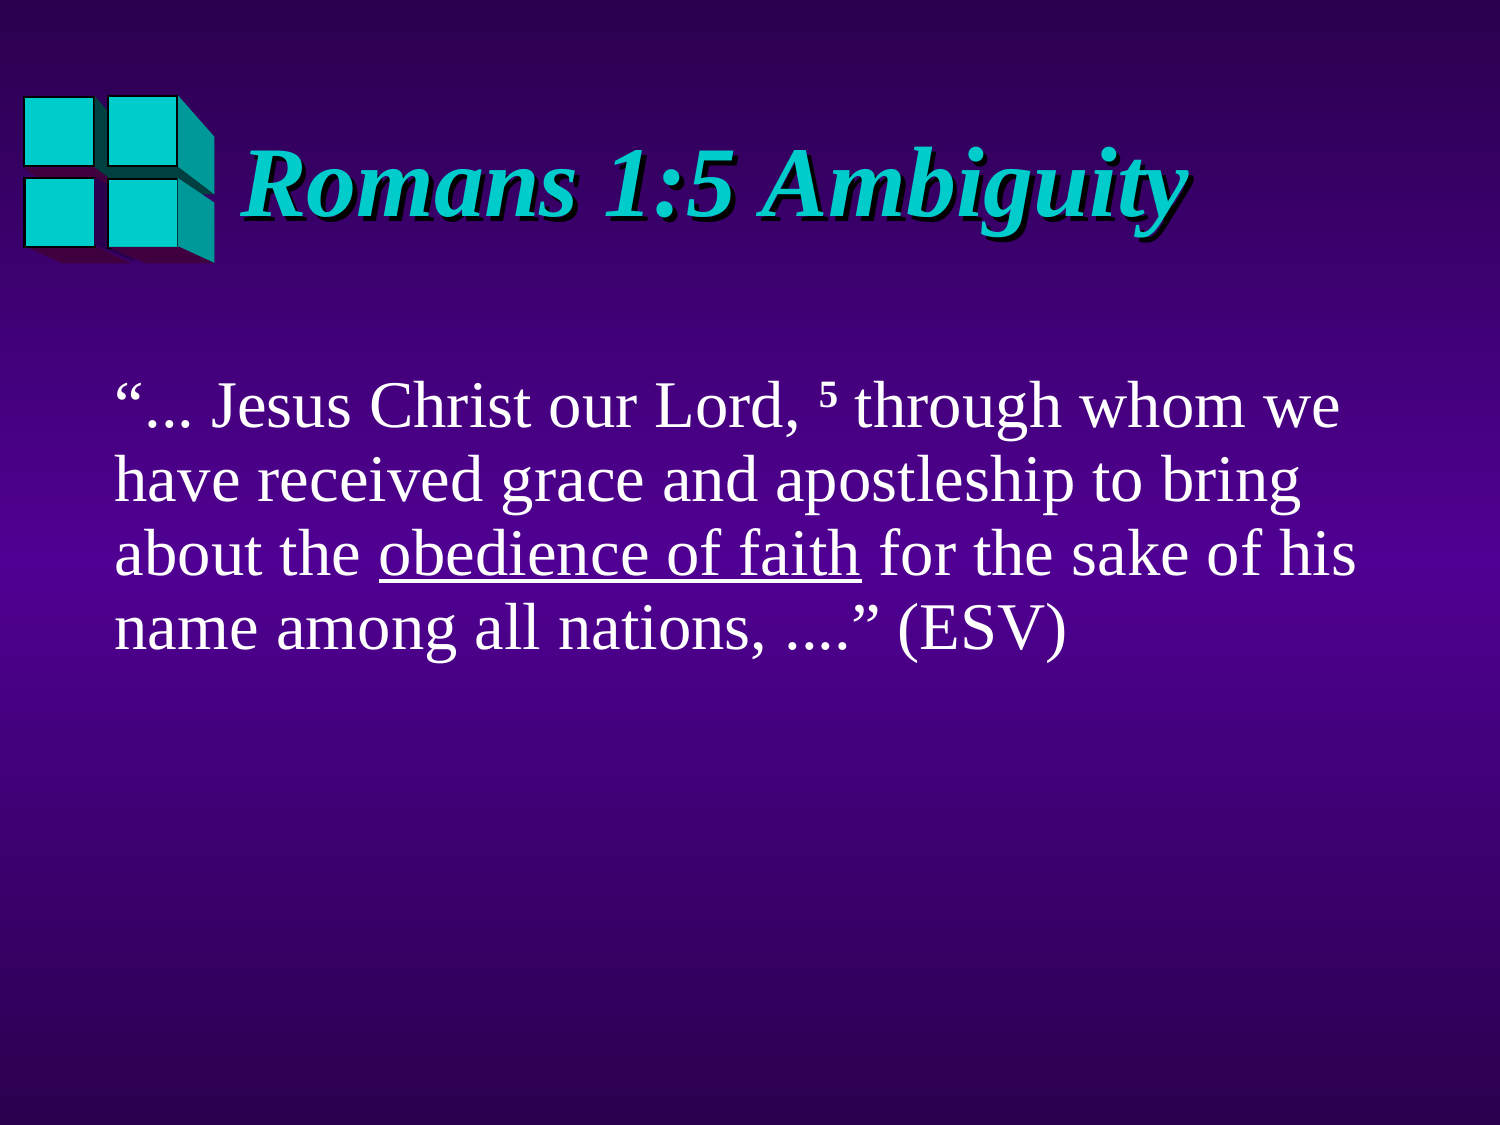

# Romans 1:5 Ambiguity
“... Jesus Christ our Lord, 5 through whom we have received grace and apostleship to bring about the obedience of faith for the sake of his name among all nations, ....” (ESV)